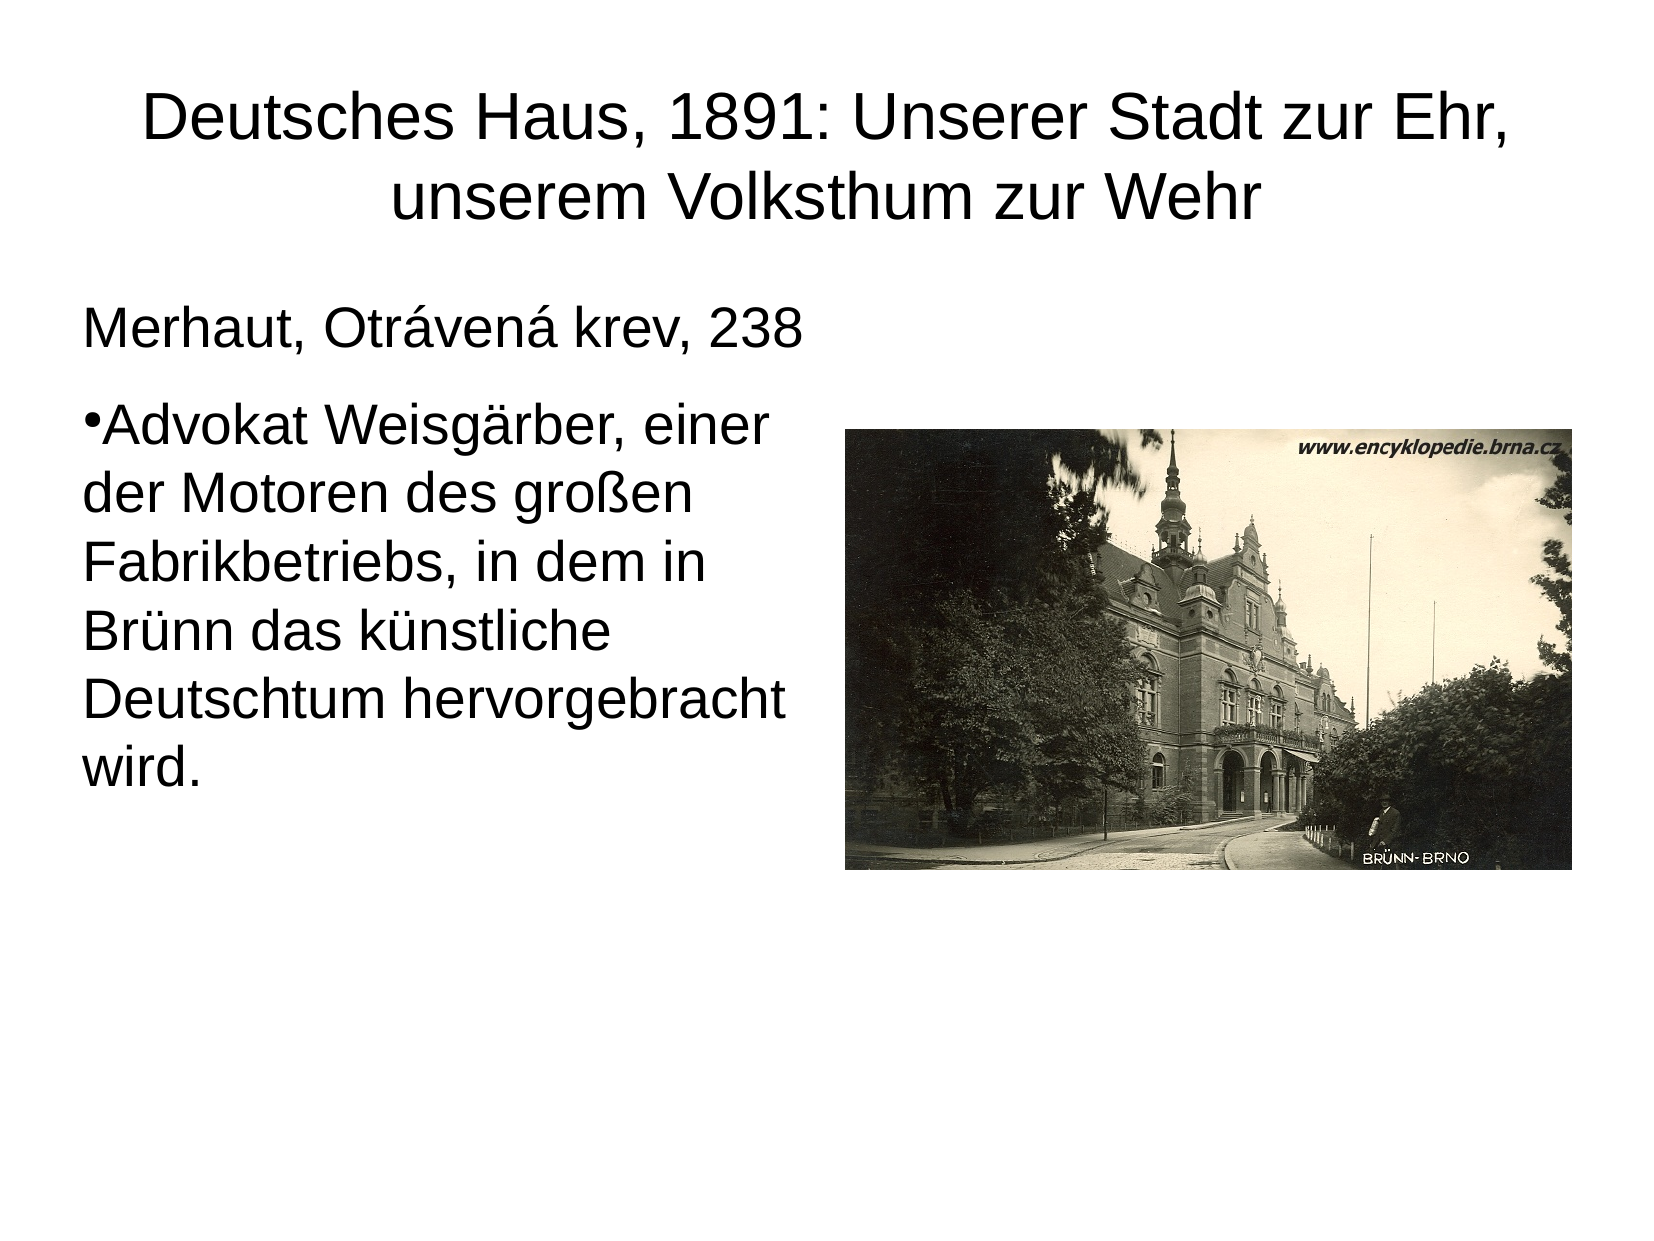

# Deutsches Haus, 1891: Unserer Stadt zur Ehr, unserem Volksthum zur Wehr
Merhaut, Otrávená krev, 238
Advokat Weisgärber, einer der Motoren des großen Fabrikbetriebs, in dem in Brünn das künstliche Deutschtum hervorgebracht wird.